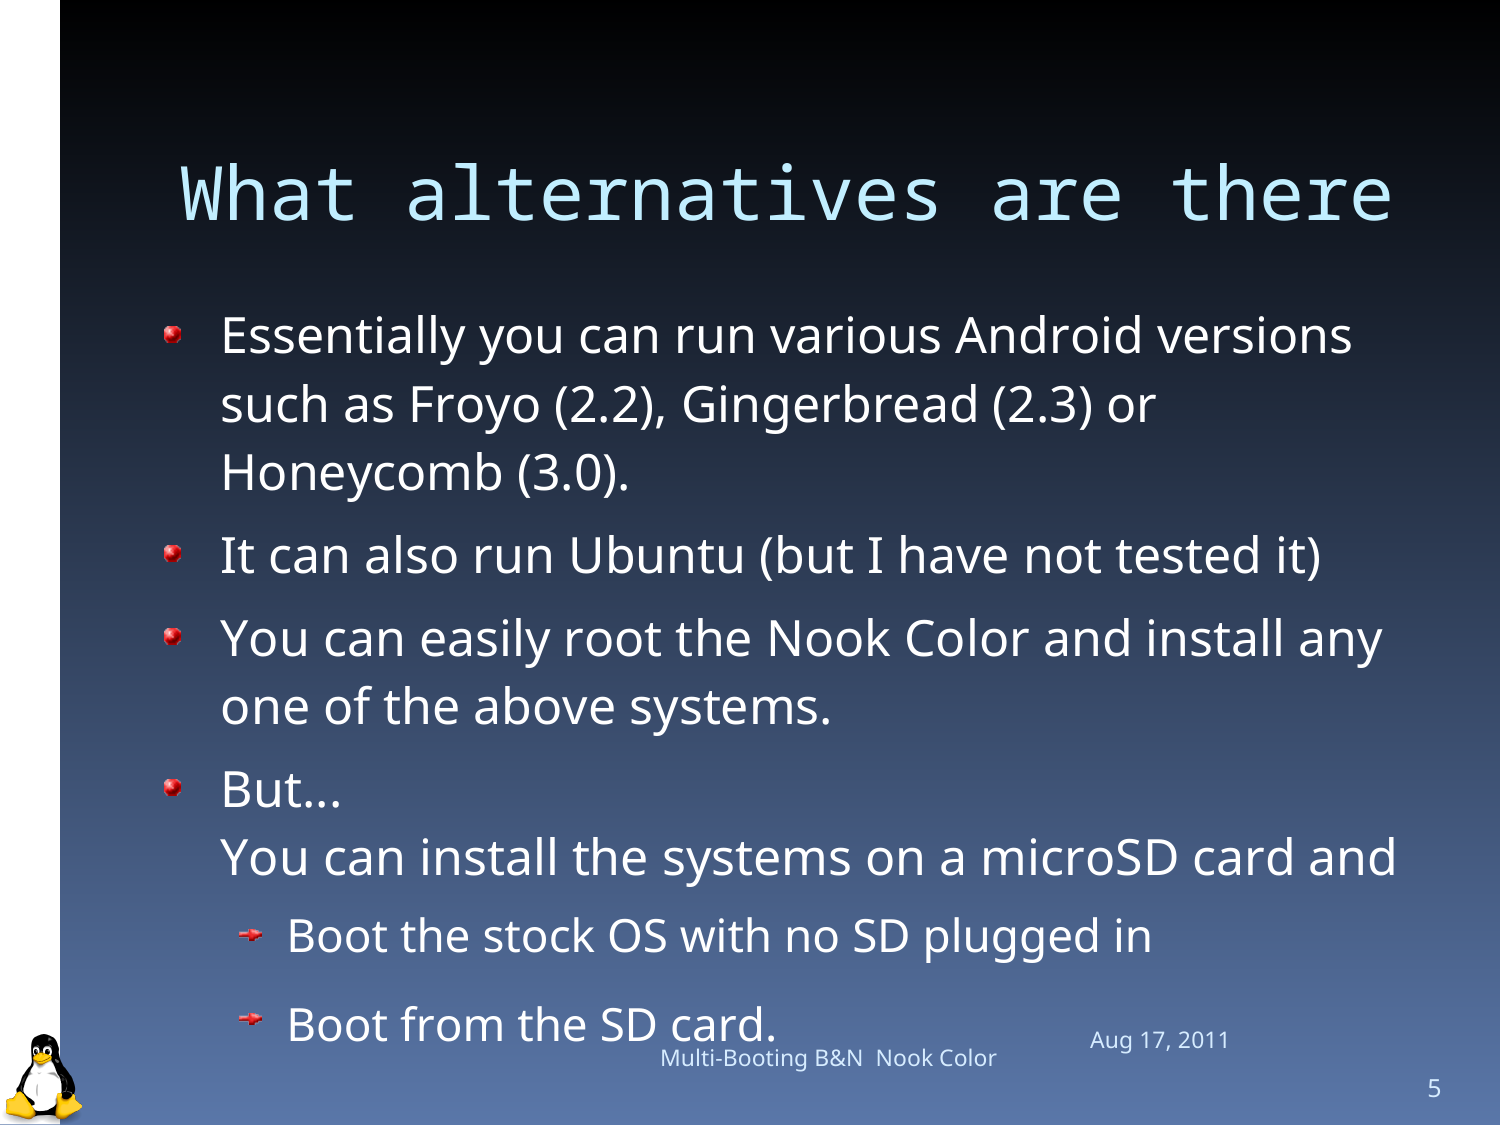

# What alternatives are there
Essentially you can run various Android versions such as Froyo (2.2), Gingerbread (2.3) or Honeycomb (3.0).
It can also run Ubuntu (but I have not tested it)
You can easily root the Nook Color and install any one of the above systems.
But...
You can install the systems on a microSD card and
Boot the stock OS with no SD plugged in
Boot from the SD card.
Feb 20, 2009
5